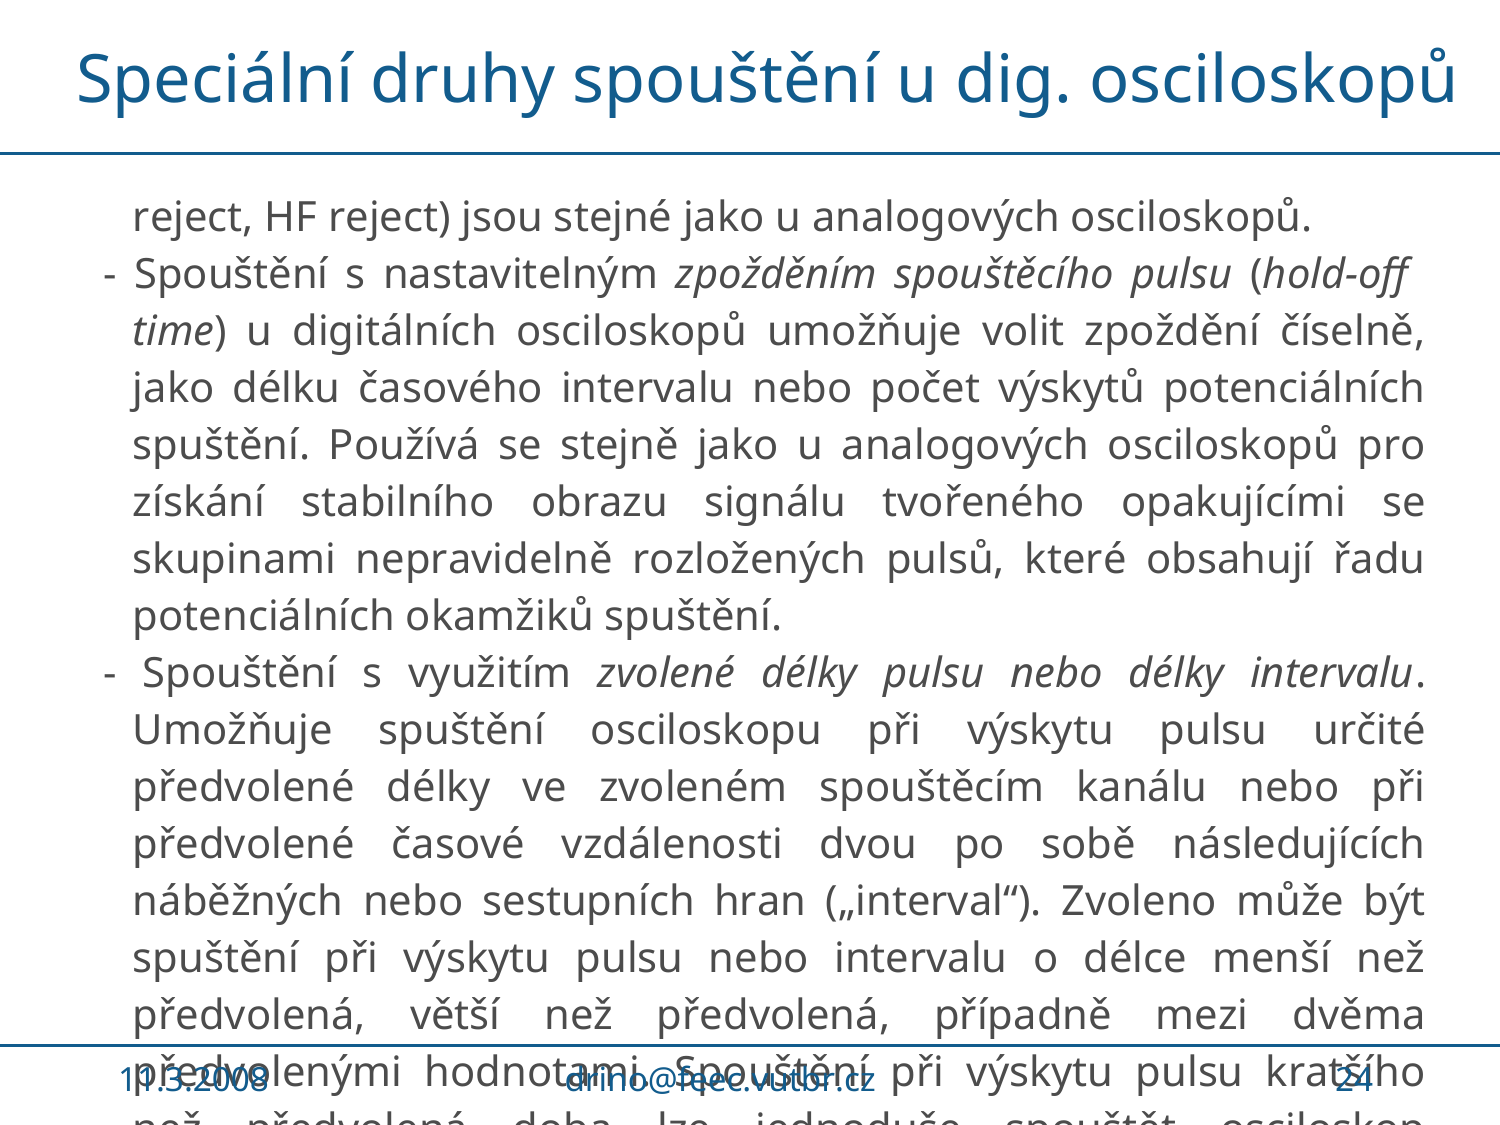

# Speciální druhy spouštění u dig. osciloskopů
	reject, HF reject) jsou stejné jako u analogových osciloskopů.
- Spouštění s nastavitelným zpožděním spouštěcího pulsu (hold-off time) u digitálních osciloskopů umožňuje volit zpoždění číselně, jako délku časového intervalu nebo počet výskytů potenciálních spuštění. Používá se stejně jako u analogových osciloskopů pro získání stabilního obrazu signálu tvořeného opakujícími se skupinami nepravidelně rozložených pulsů, které obsahují řadu potenciálních okamžiků spuštění.
- Spouštění s využitím zvolené délky pulsu nebo délky intervalu. Umožňuje spuštění osciloskopu při výskytu pulsu určité předvolené délky ve zvoleném spouštěcím kanálu nebo při předvolené časové vzdálenosti dvou po sobě následujících náběžných nebo sestupních hran („interval“). Zvoleno může být spuštění při výskytu pulsu nebo intervalu o délce menší než předvolená, větší než předvolená, případně mezi dvěma předvolenými hodnotami. Spouštění při výskytu pulsu kratšího než předvolená doba lze jednoduše spouštět osciloskop jednorázovými krátkými rušivými impulsy (glitch), kratšími než
11.3.2008
drino@feec.vutbr.cz